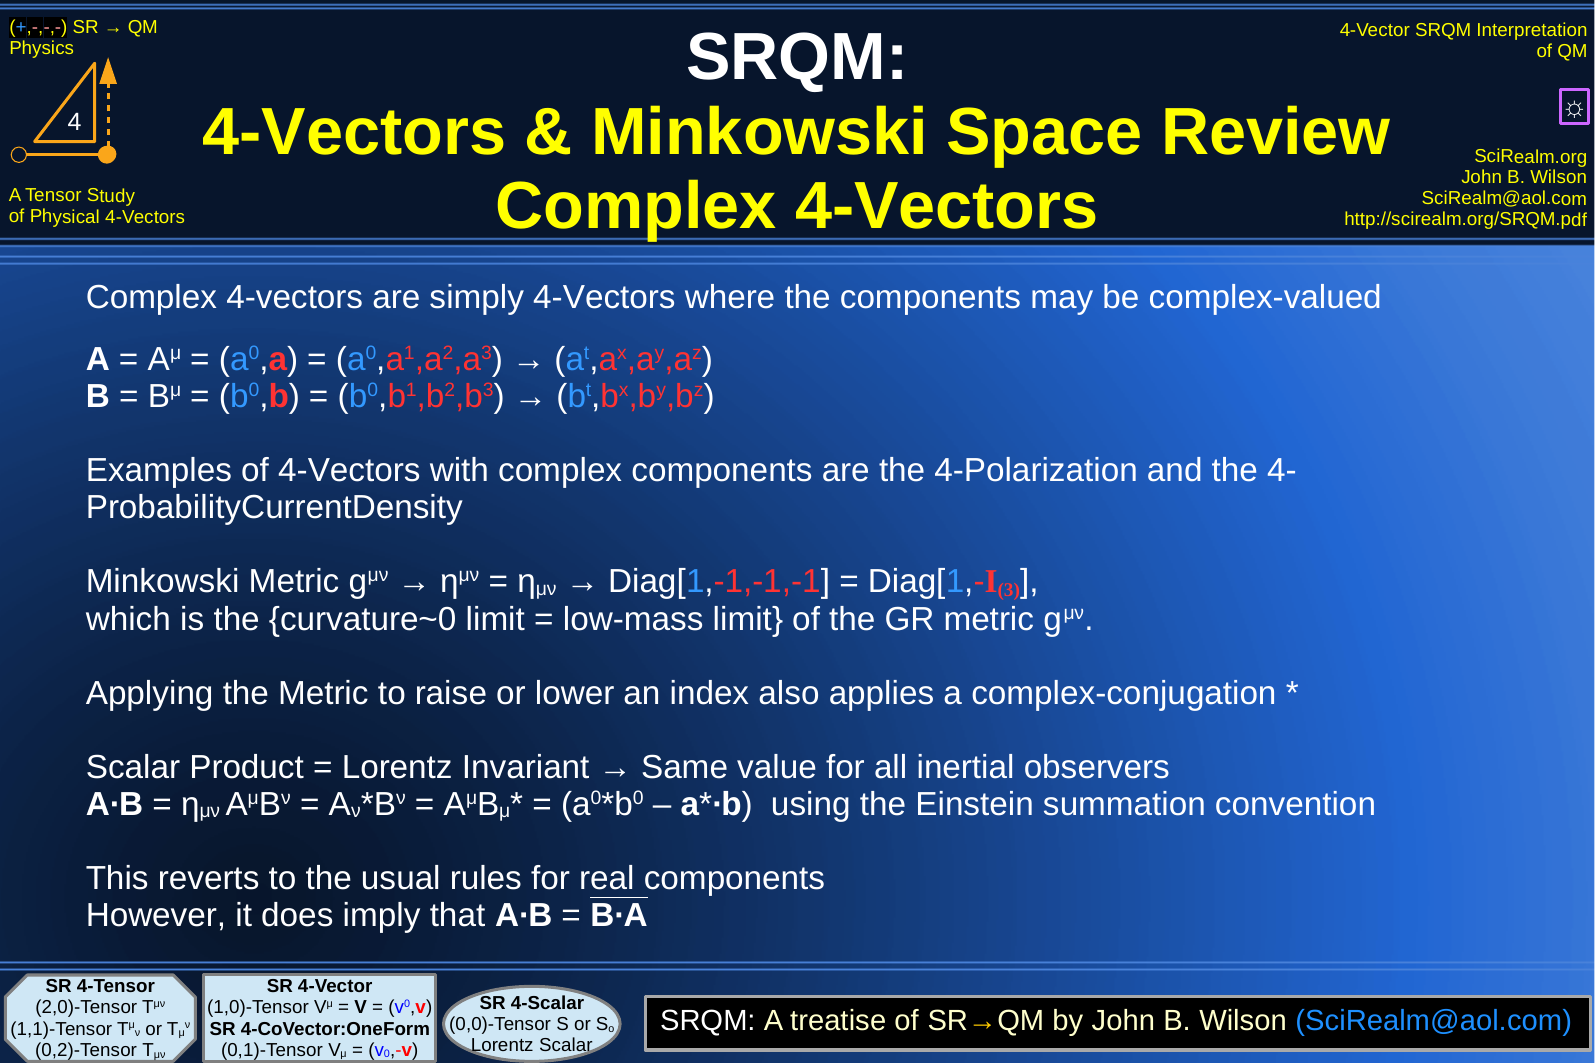

(+,-,-,-) SR → QM
Physics
A Tensor Study
of Physical 4-Vectors
4-Vector SRQM Interpretation
of QM
SciRealm.org
John B. Wilson
SciRealm@aol.com
http://scirealm.org/SRQM.pdf
# SRQM: 4-Vectors & Minkowski Space Review Complex 4-Vectors
4
☼
Complex 4-vectors are simply 4-Vectors where the components may be complex-valued
A = Aμ = (a0,a) = (a0,a1,a2,a3) → (at,ax,ay,az)
B = Bμ = (b0,b) = (b0,b1,b2,b3) → (bt,bx,by,bz)
Examples of 4-Vectors with complex components are the 4-Polarization and the 4-ProbabilityCurrentDensity
Minkowski Metric gμν → ημν = ημν → Diag[1,-1,-1,-1] = Diag[1,-I(3)],
which is the {curvature~0 limit = low-mass limit} of the GR metric gμν.
Applying the Metric to raise or lower an index also applies a complex-conjugation *
Scalar Product = Lorentz Invariant → Same value for all inertial observers
A∙B = ημν AμBν = Aν*Bν = AμBμ* = (a0*b0 – a*∙b) using the Einstein summation convention
This reverts to the usual rules for real components
However, it does imply that A∙B = B∙A
SR 4-Tensor
(2,0)-Tensor Tμν
(1,1)-Tensor Tμν or Tμν
(0,2)-Tensor Tμν
SR 4-Vector
(1,0)-Tensor Vμ = V = (v0,v)
SR 4-CoVector:OneForm
(0,1)-Tensor Vμ = (v0,-v)
SR 4-Scalar
(0,0)-Tensor S or So
Lorentz Scalar
SRQM: A treatise of SR→QM by John B. Wilson (SciRealm@aol.com)